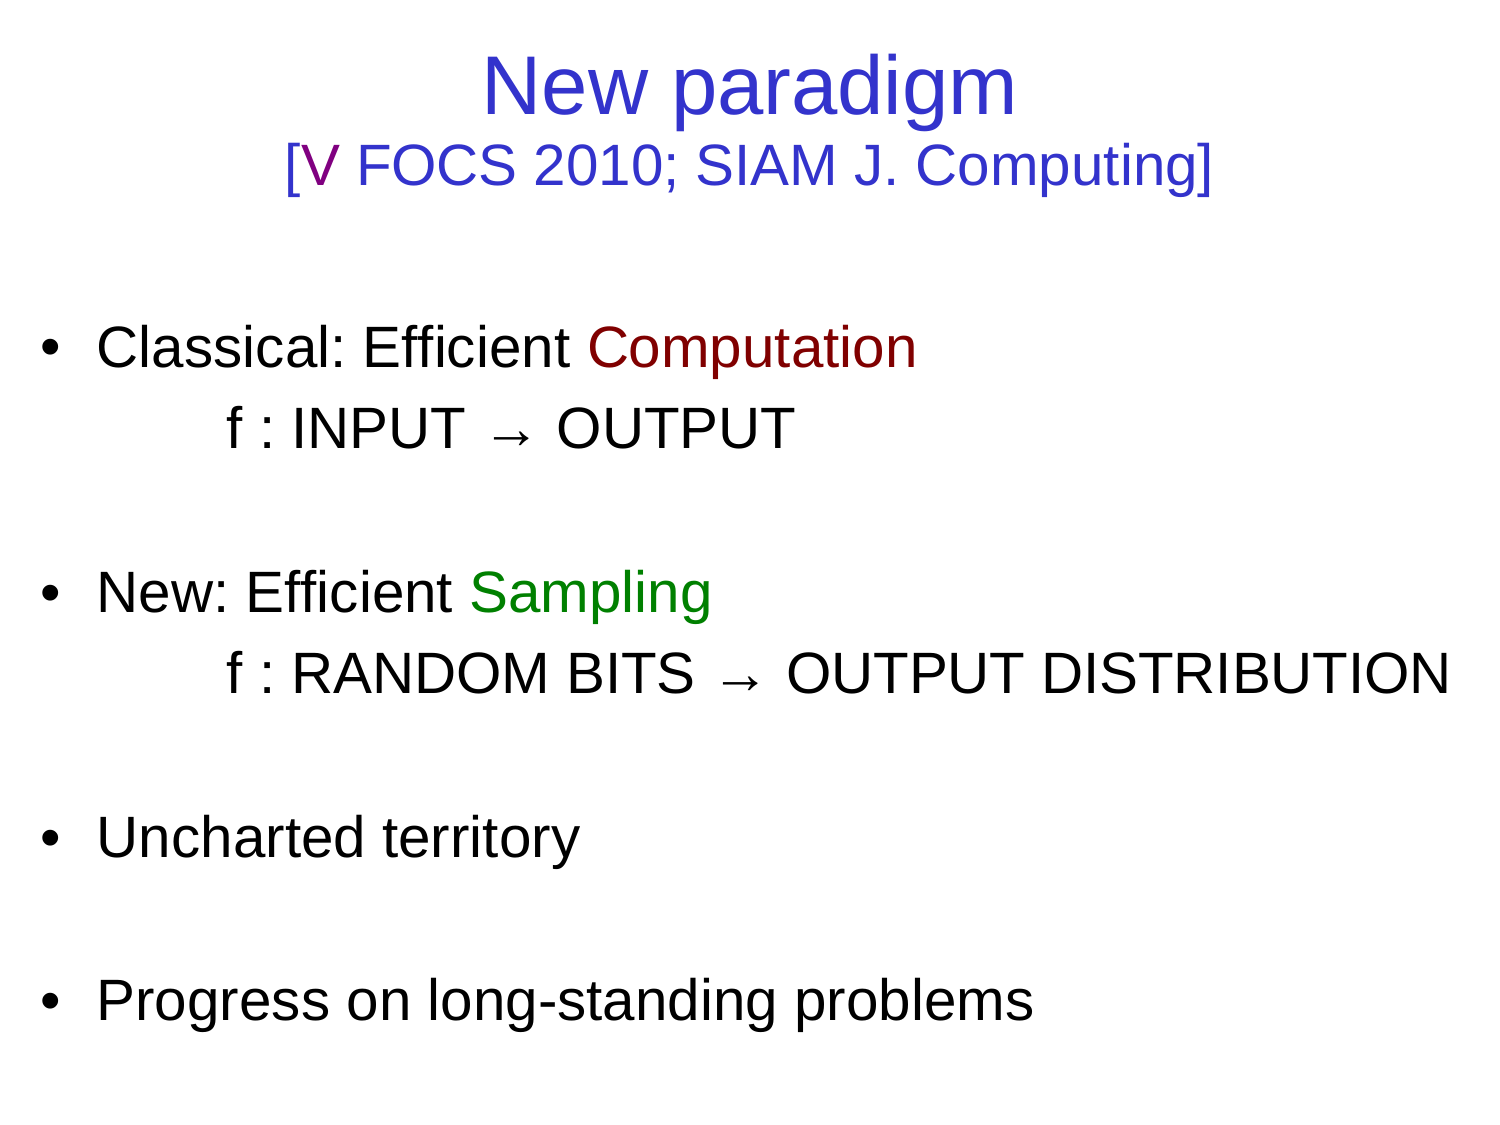

# New paradigm [V FOCS 2010; SIAM J. Computing]
Classical: Efficient Computation
 f : INPUT → OUTPUT
New: Efficient Sampling
 f : RANDOM BITS → OUTPUT DISTRIBUTION
Uncharted territory
Progress on long-standing problems